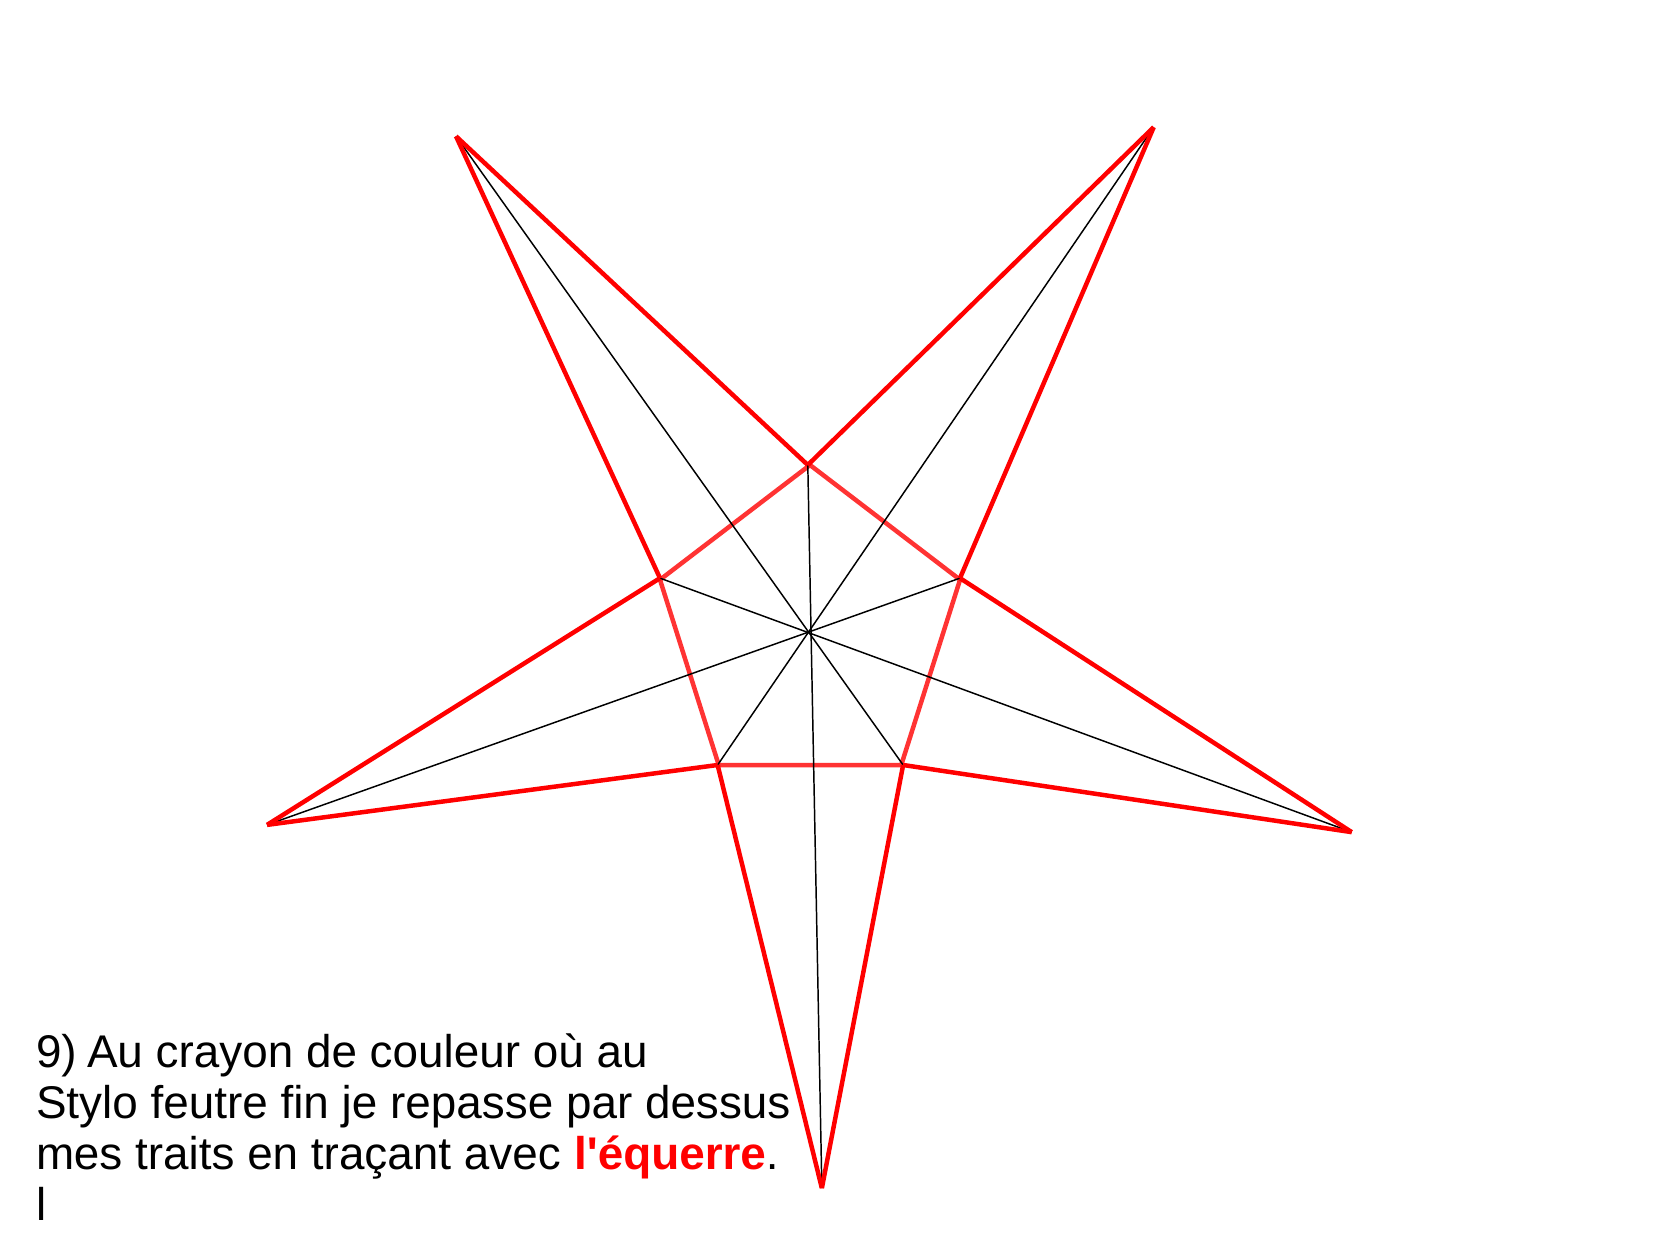

9) Au crayon de couleur où au
Stylo feutre fin je repasse par dessus
mes traits en traçant avec l'équerre.
l